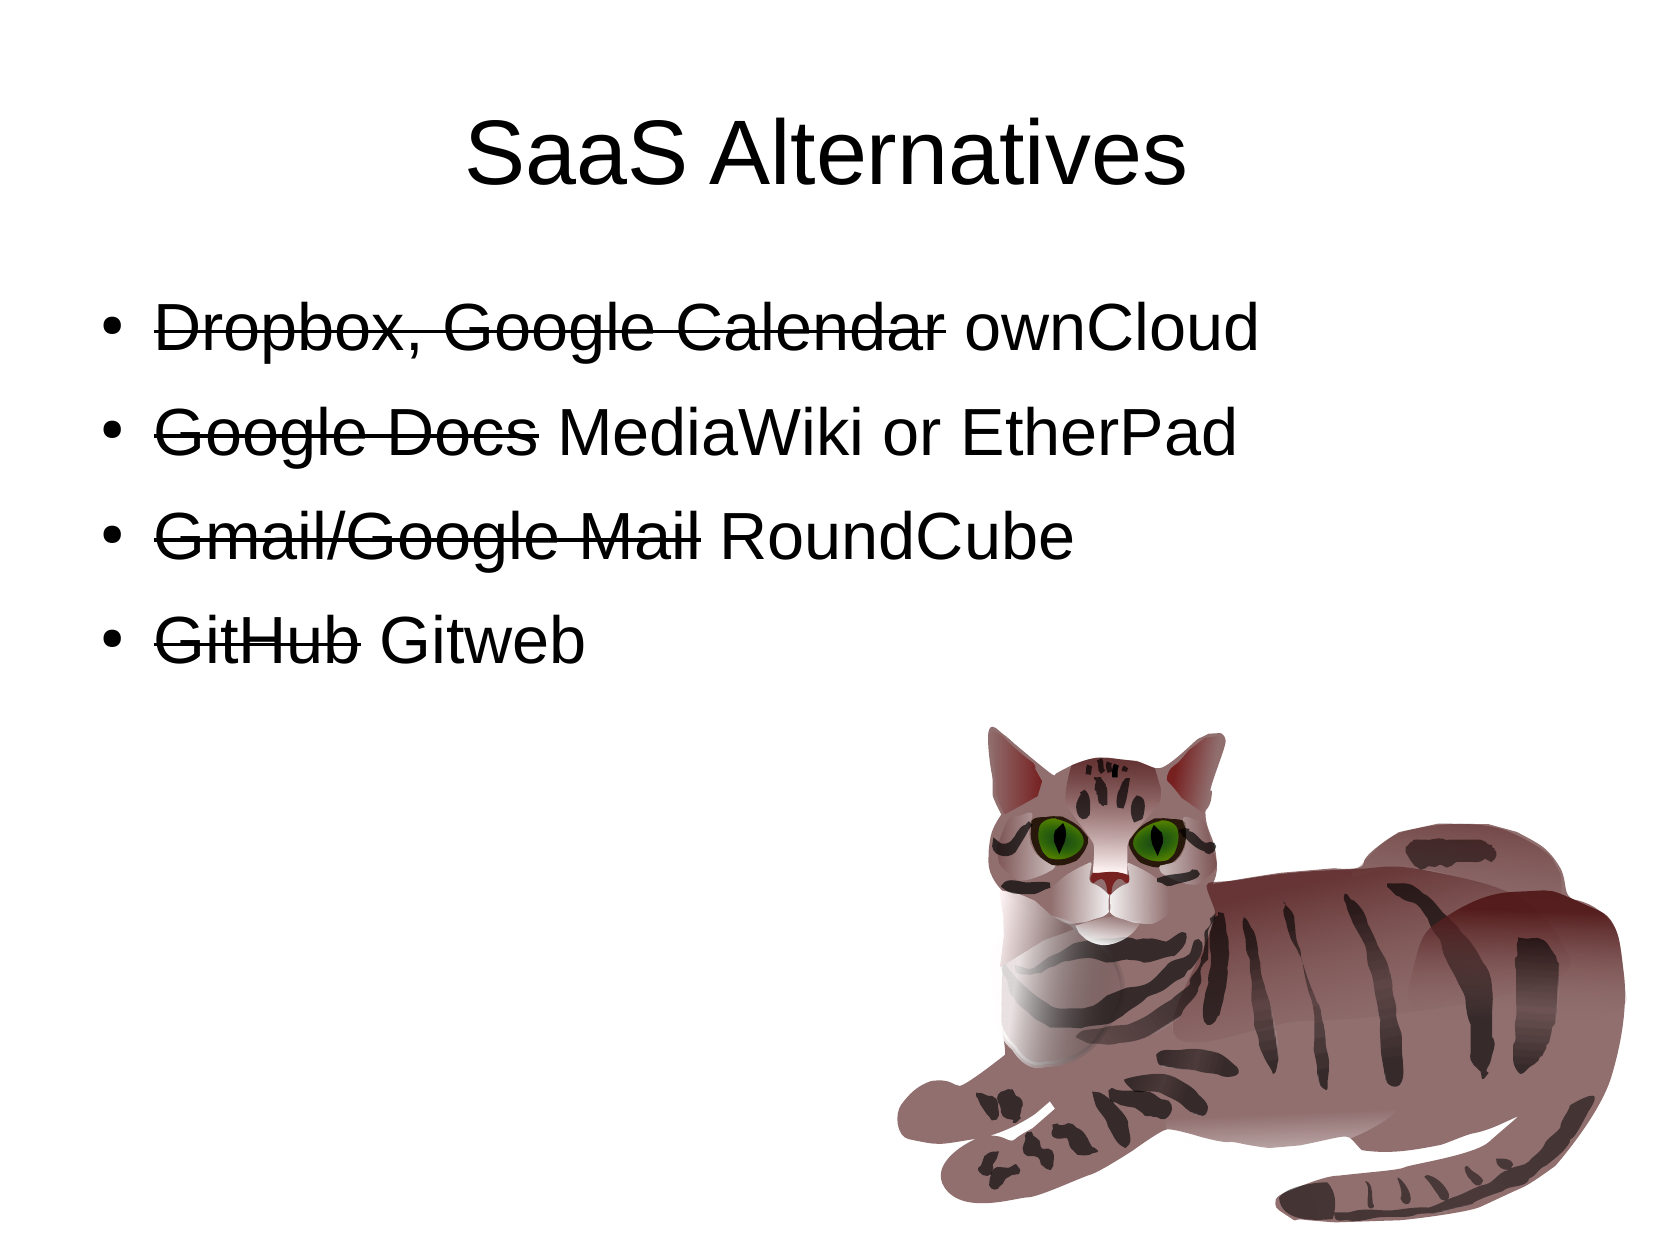

# SaaS Alternatives
Dropbox, Google Calendar ownCloud
Google Docs MediaWiki or EtherPad
Gmail/Google Mail RoundCube
GitHub Gitweb